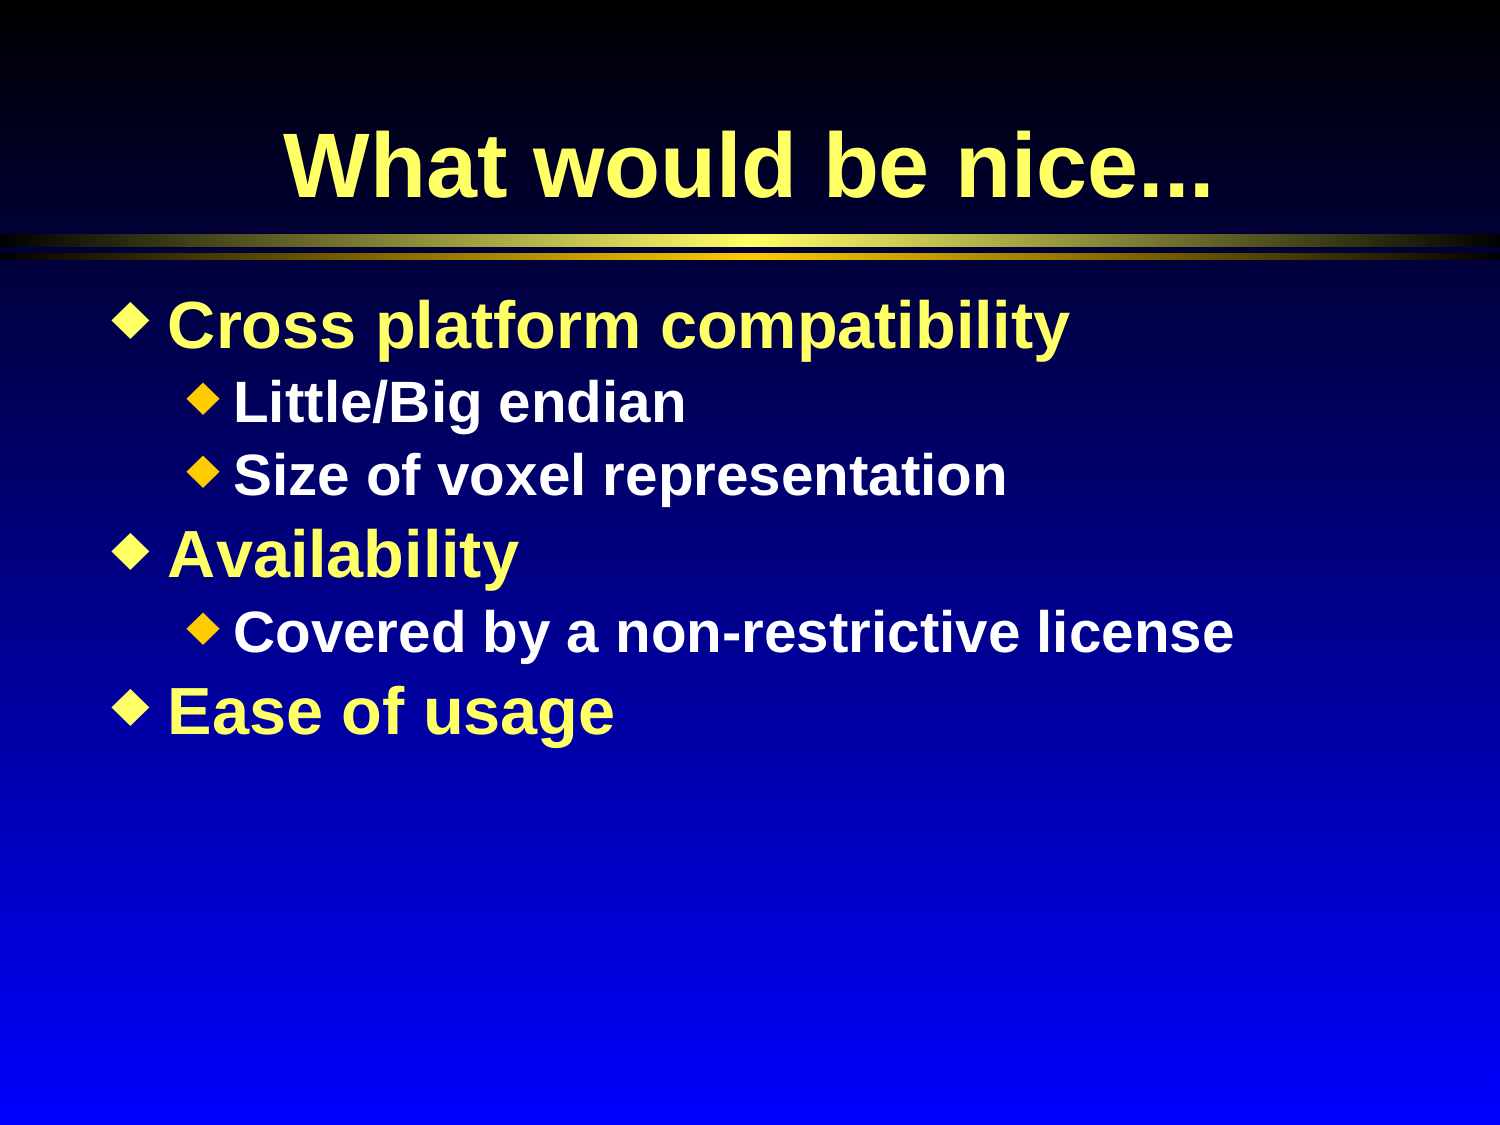

# What would be nice...
Cross platform compatibility
Little/Big endian
Size of voxel representation
Availability
Covered by a non-restrictive license
Ease of usage